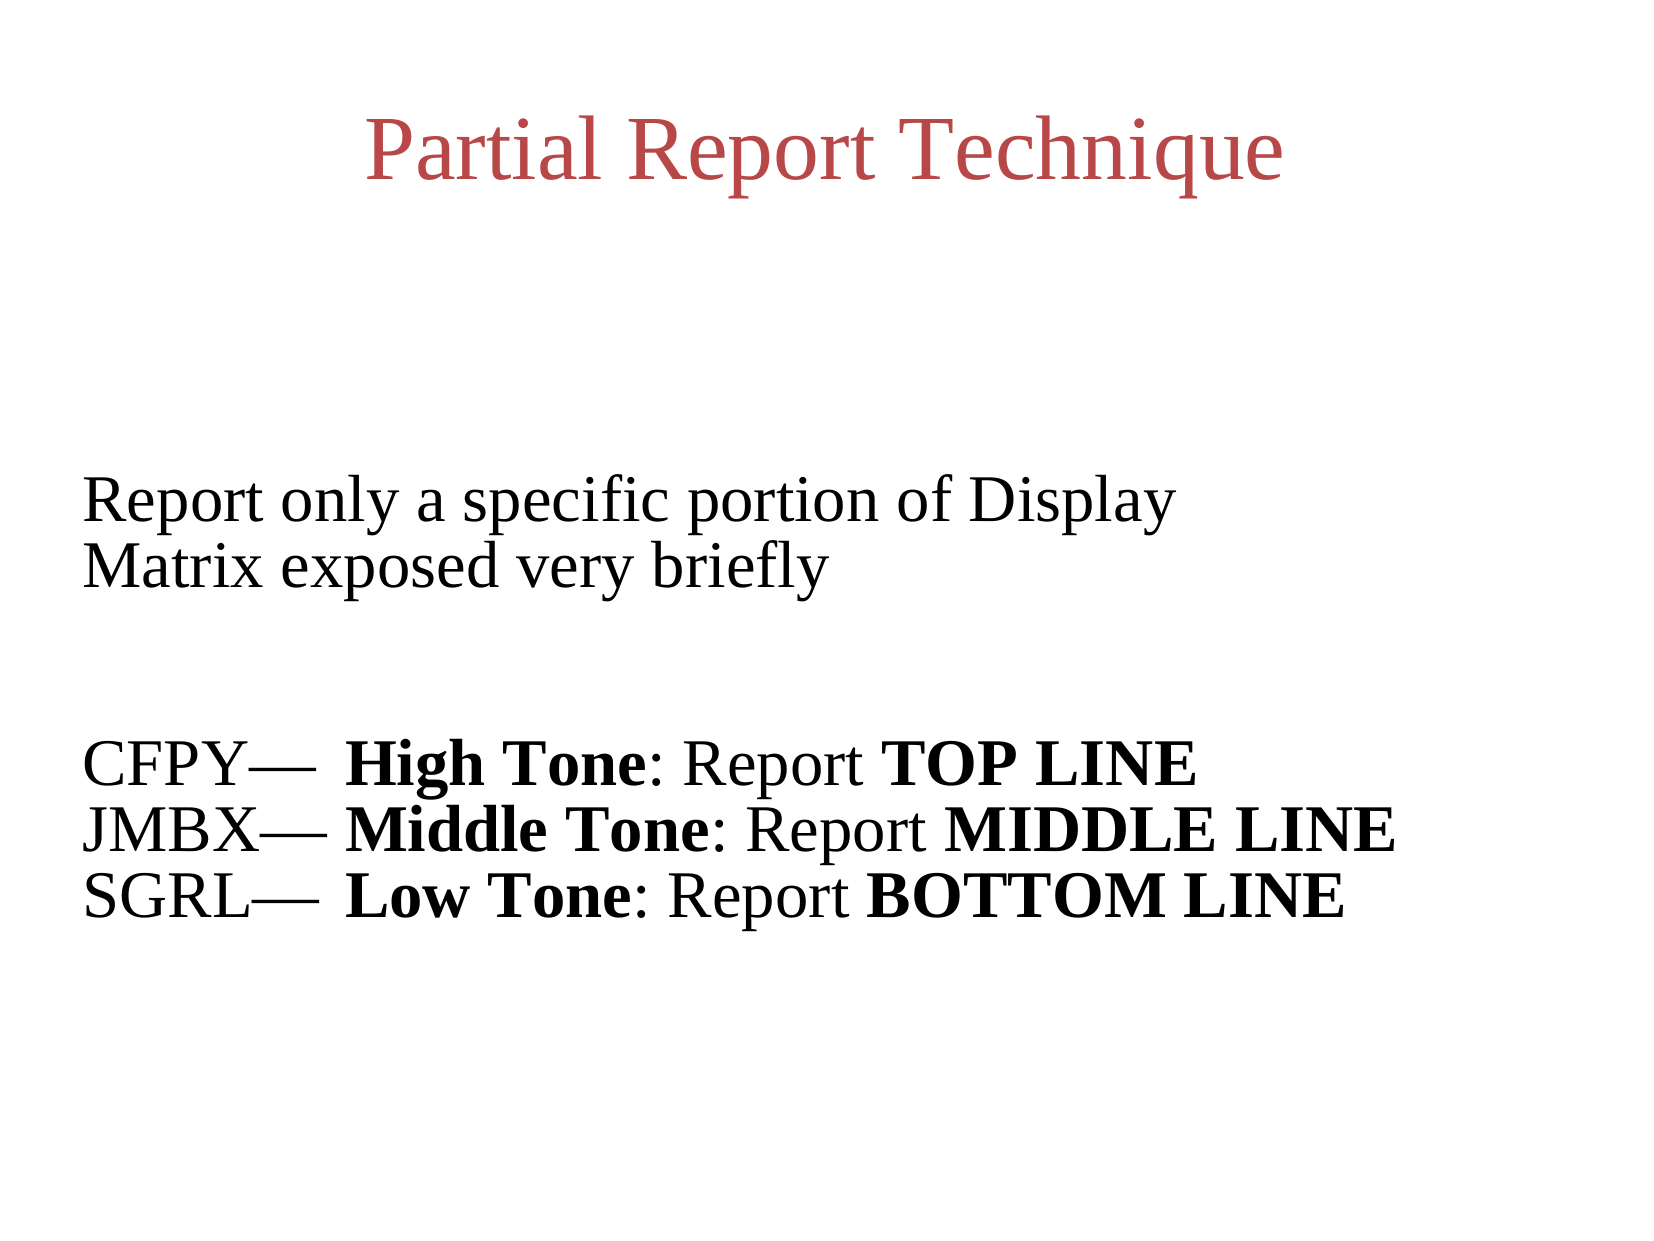

# Partial Report Technique
Report only a specific portion of Display
Matrix exposed very briefly
CFPY—	High Tone: Report TOP LINE
JMBX—	Middle Tone: Report MIDDLE LINE
SGRL—	Low Tone: Report BOTTOM LINE